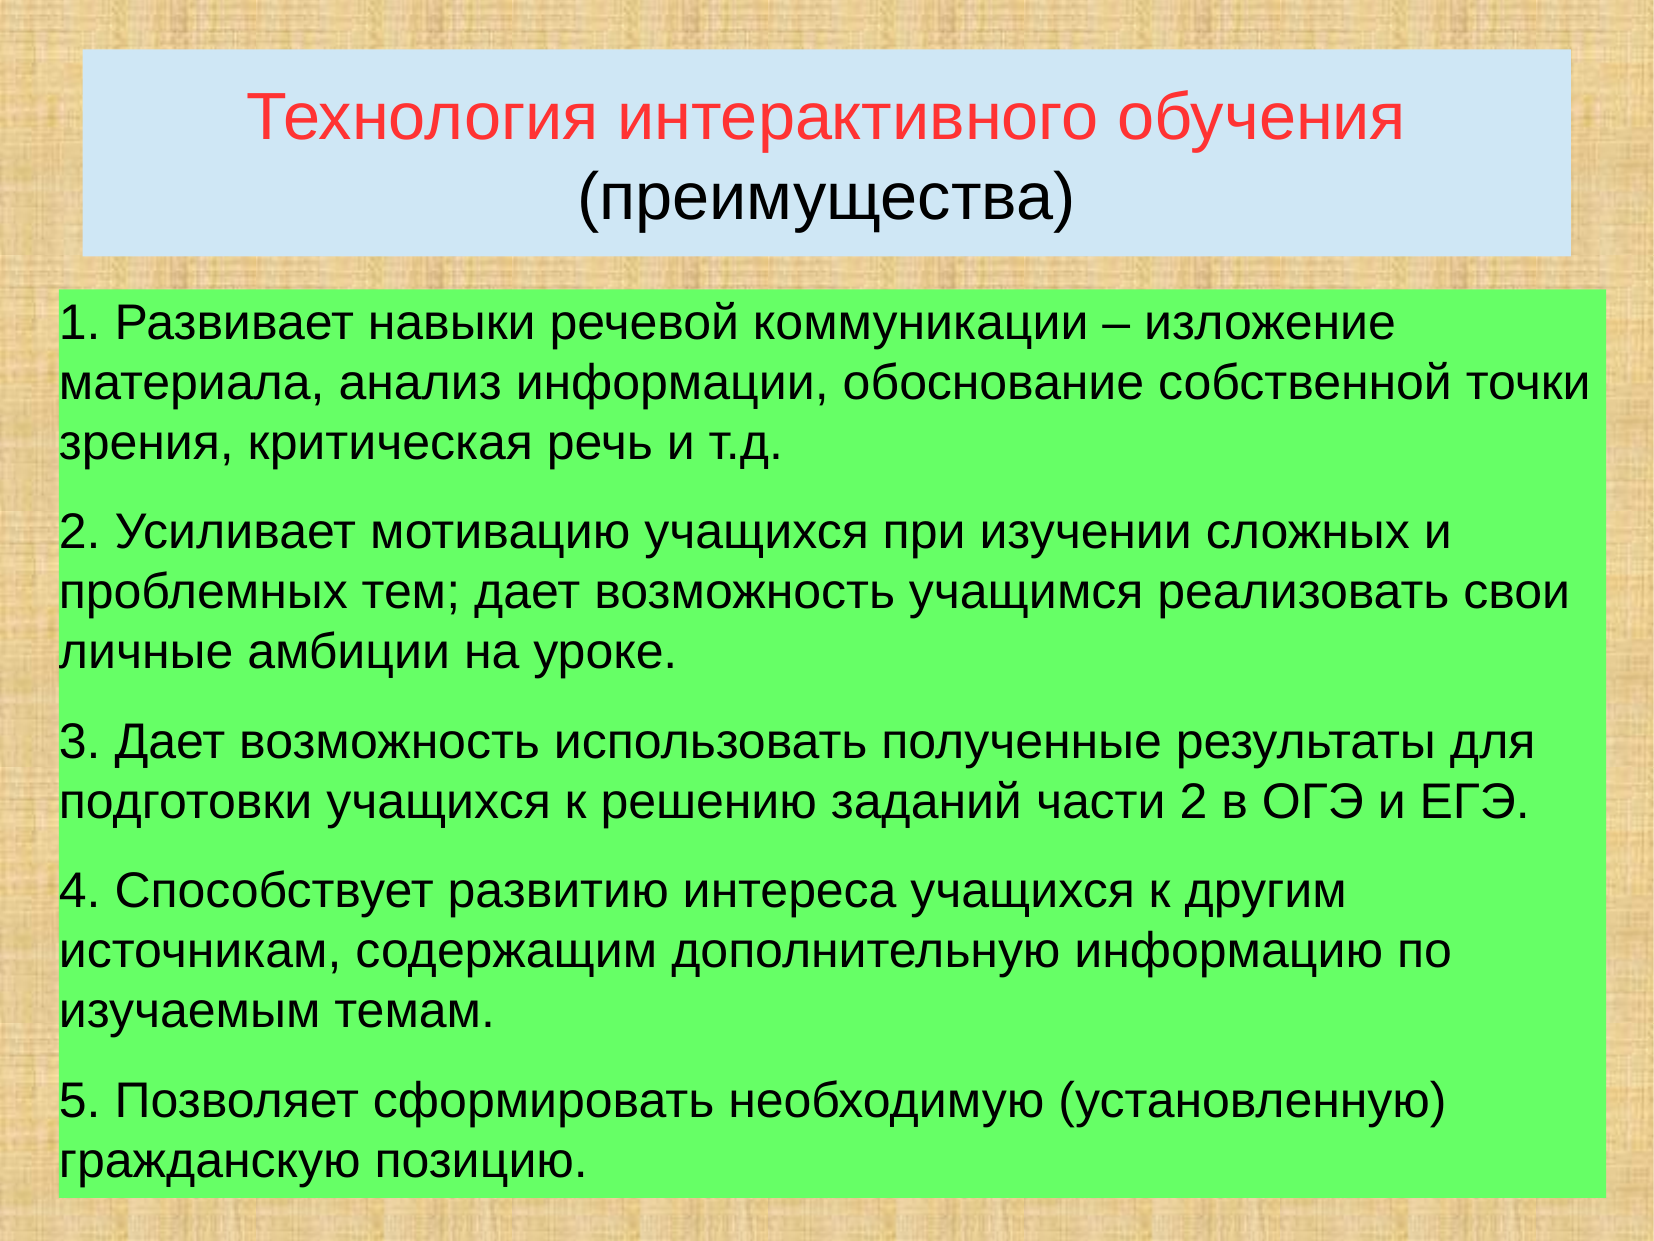

# Технология интерактивного обучения (преимущества)
1. Развивает навыки речевой коммуникации – изложение материала, анализ информации, обоснование собственной точки зрения, критическая речь и т.д.
2. Усиливает мотивацию учащихся при изучении сложных и проблемных тем; дает возможность учащимся реализовать свои личные амбиции на уроке.
3. Дает возможность использовать полученные результаты для подготовки учащихся к решению заданий части 2 в ОГЭ и ЕГЭ.
4. Способствует развитию интереса учащихся к другим источникам, содержащим дополнительную информацию по изучаемым темам.
5. Позволяет сформировать необходимую (установленную) гражданскую позицию.